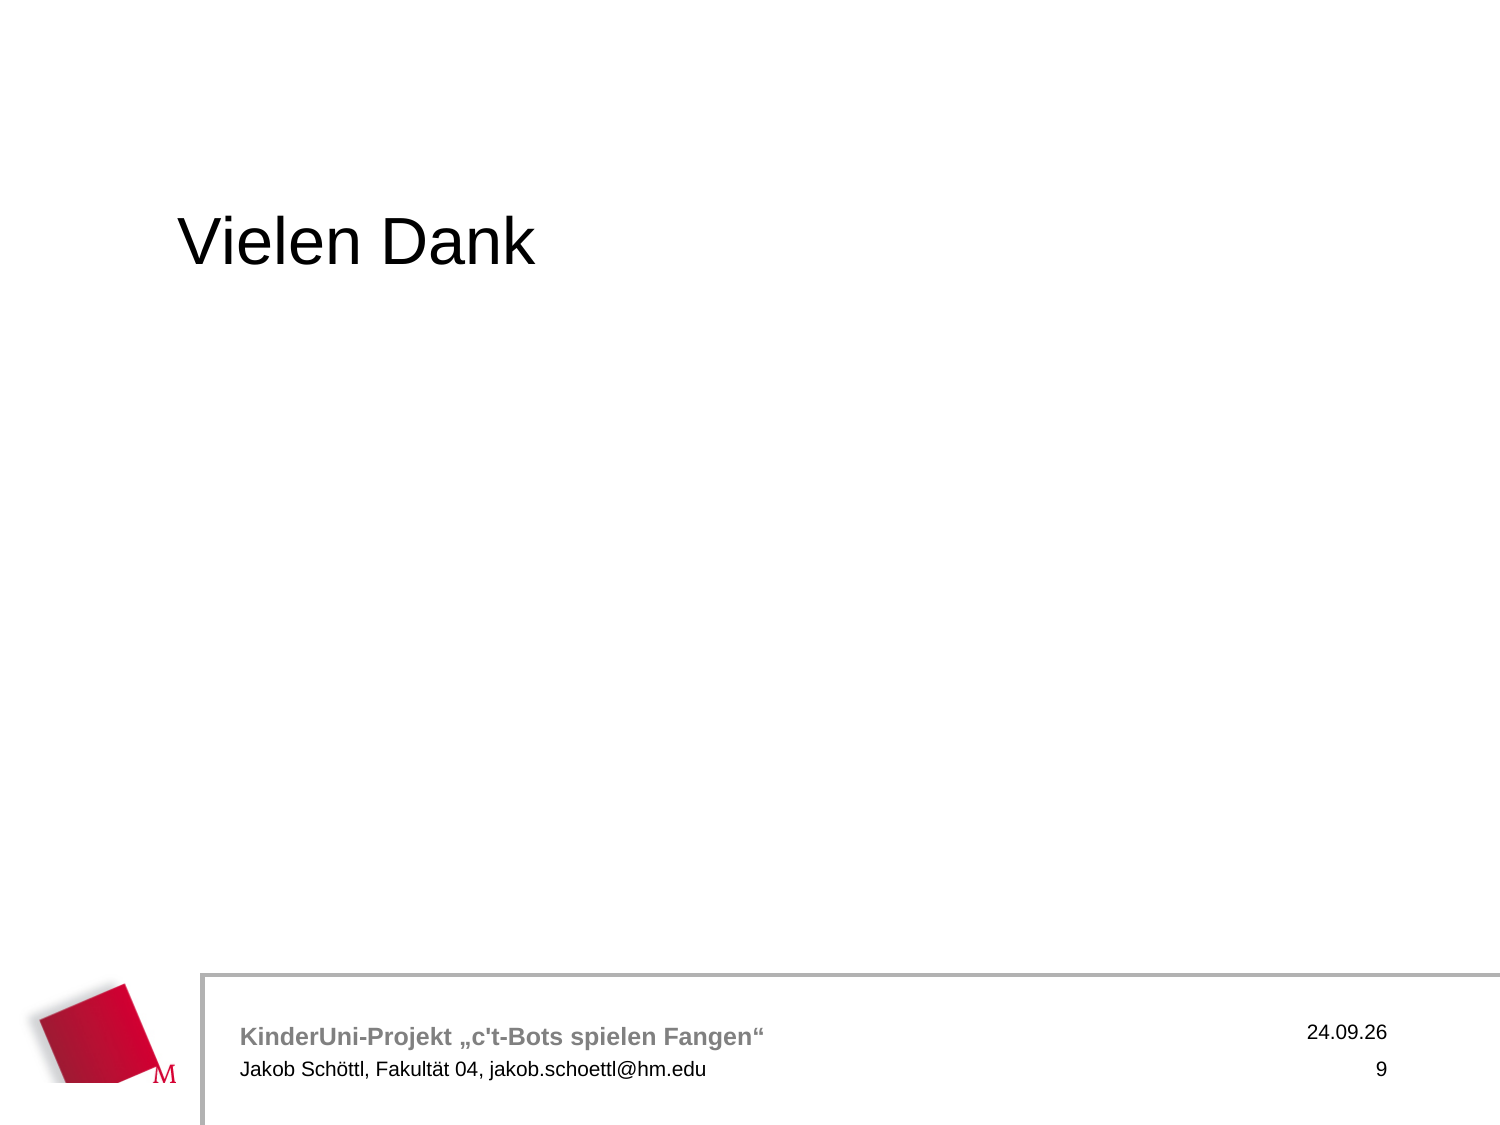

# Vielen Dank
9
Prof. Dr. Mustername, Fakultät 33, xyz@hm.edu